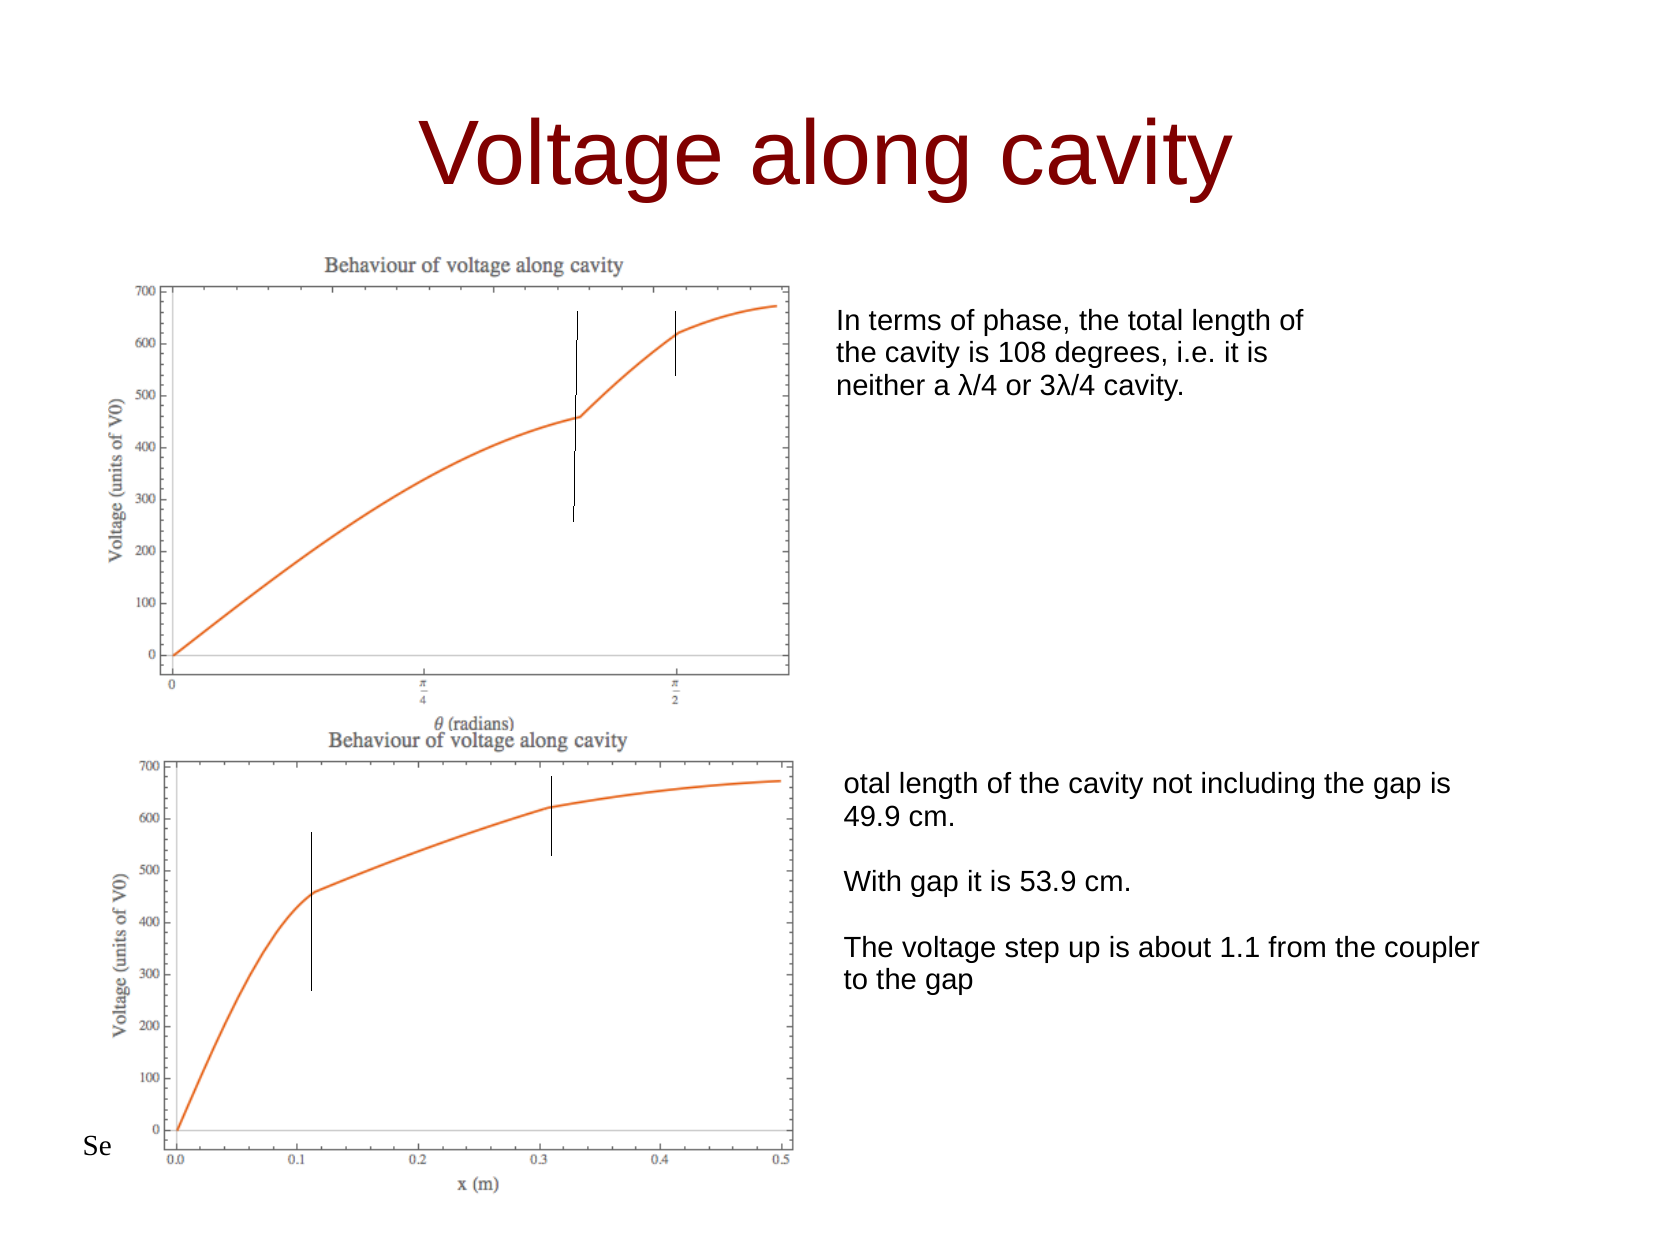

# Voltage along cavity
In terms of phase, the total length of the cavity is 108 degrees, i.e. it is neither a λ/4 or 3λ/4 cavity.
otal length of the cavity not including the gap is 49.9 cm.
With gap it is 53.9 cm.
The voltage step up is about 1.1 from the coupler to the gap